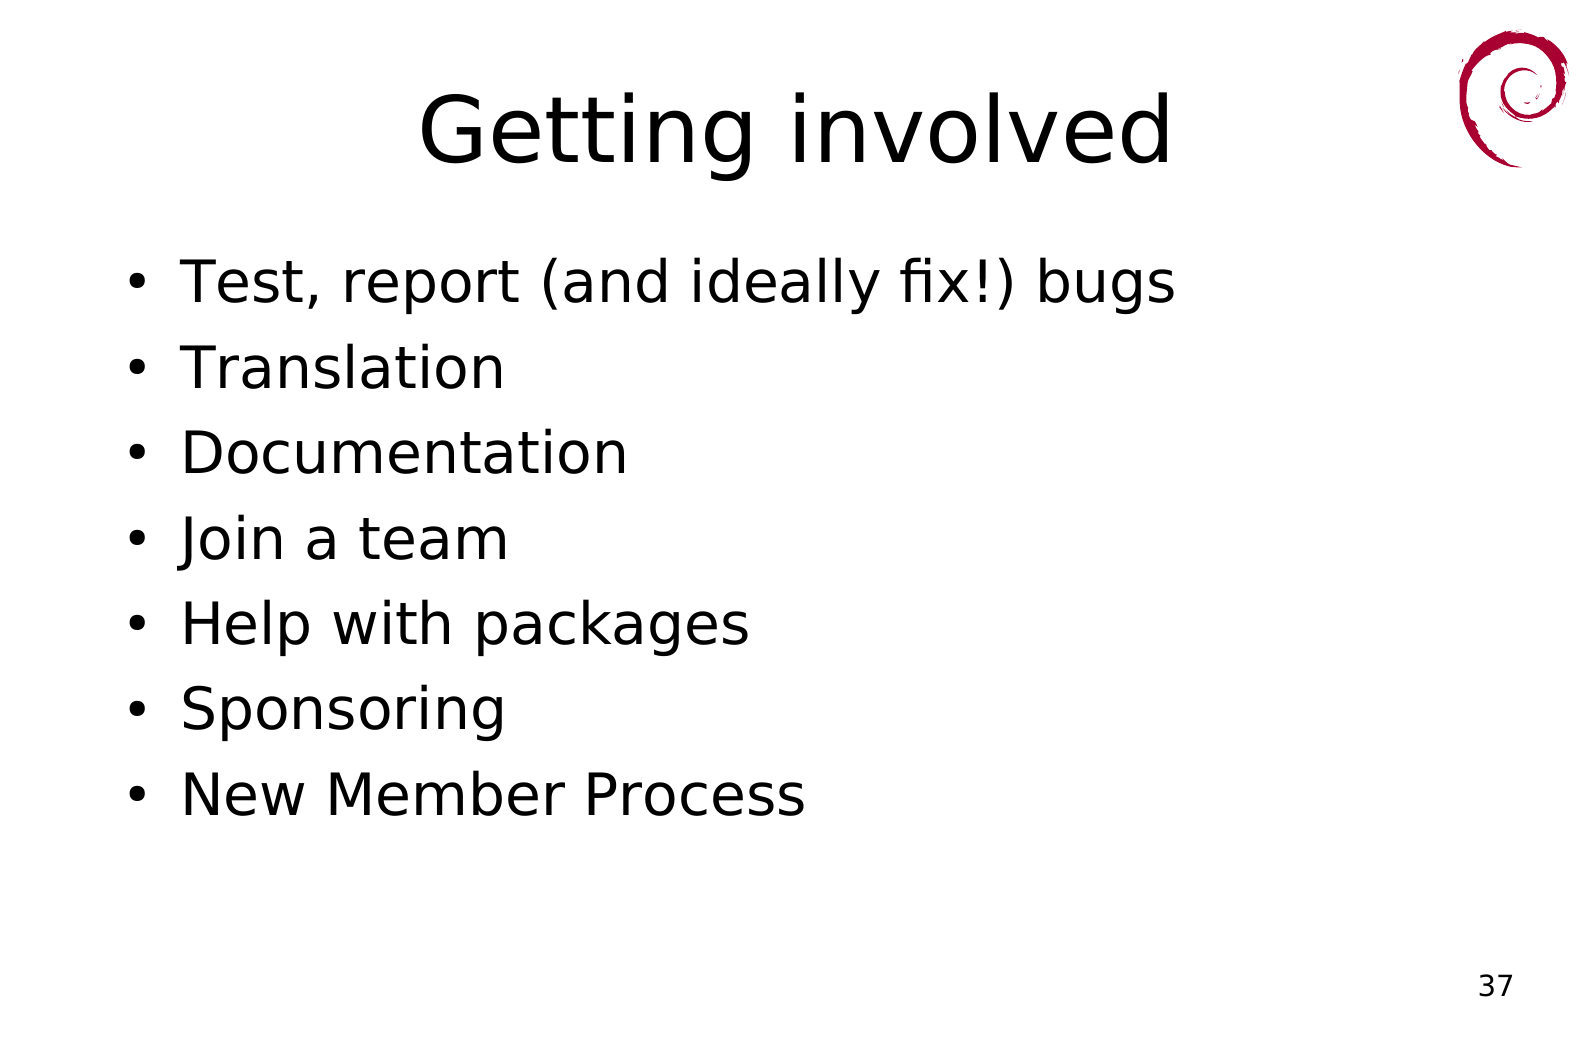

# Getting involved
Test, report (and ideally fix!) bugs
Translation
Documentation
Join a team
Help with packages
Sponsoring
New Member Process
37